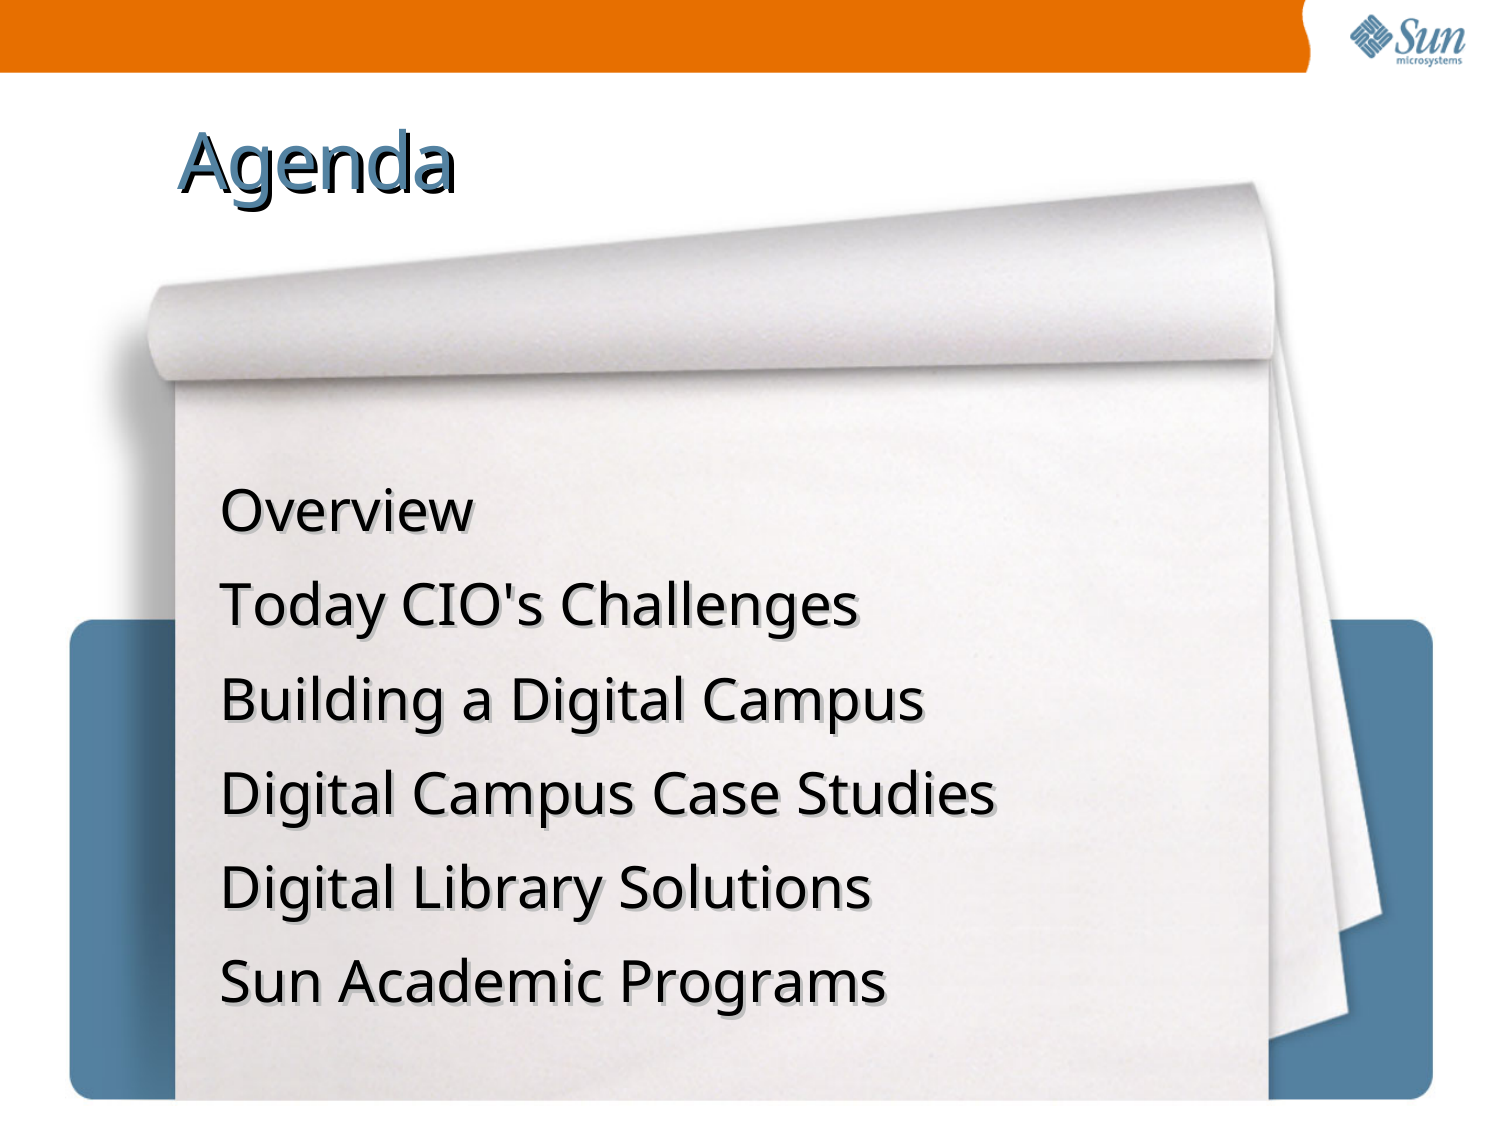

# Agenda
 Overview
 Today CIO's Challenges
 Building a Digital Campus
 Digital Campus Case Studies
 Digital Library Solutions
 Sun Academic Programs